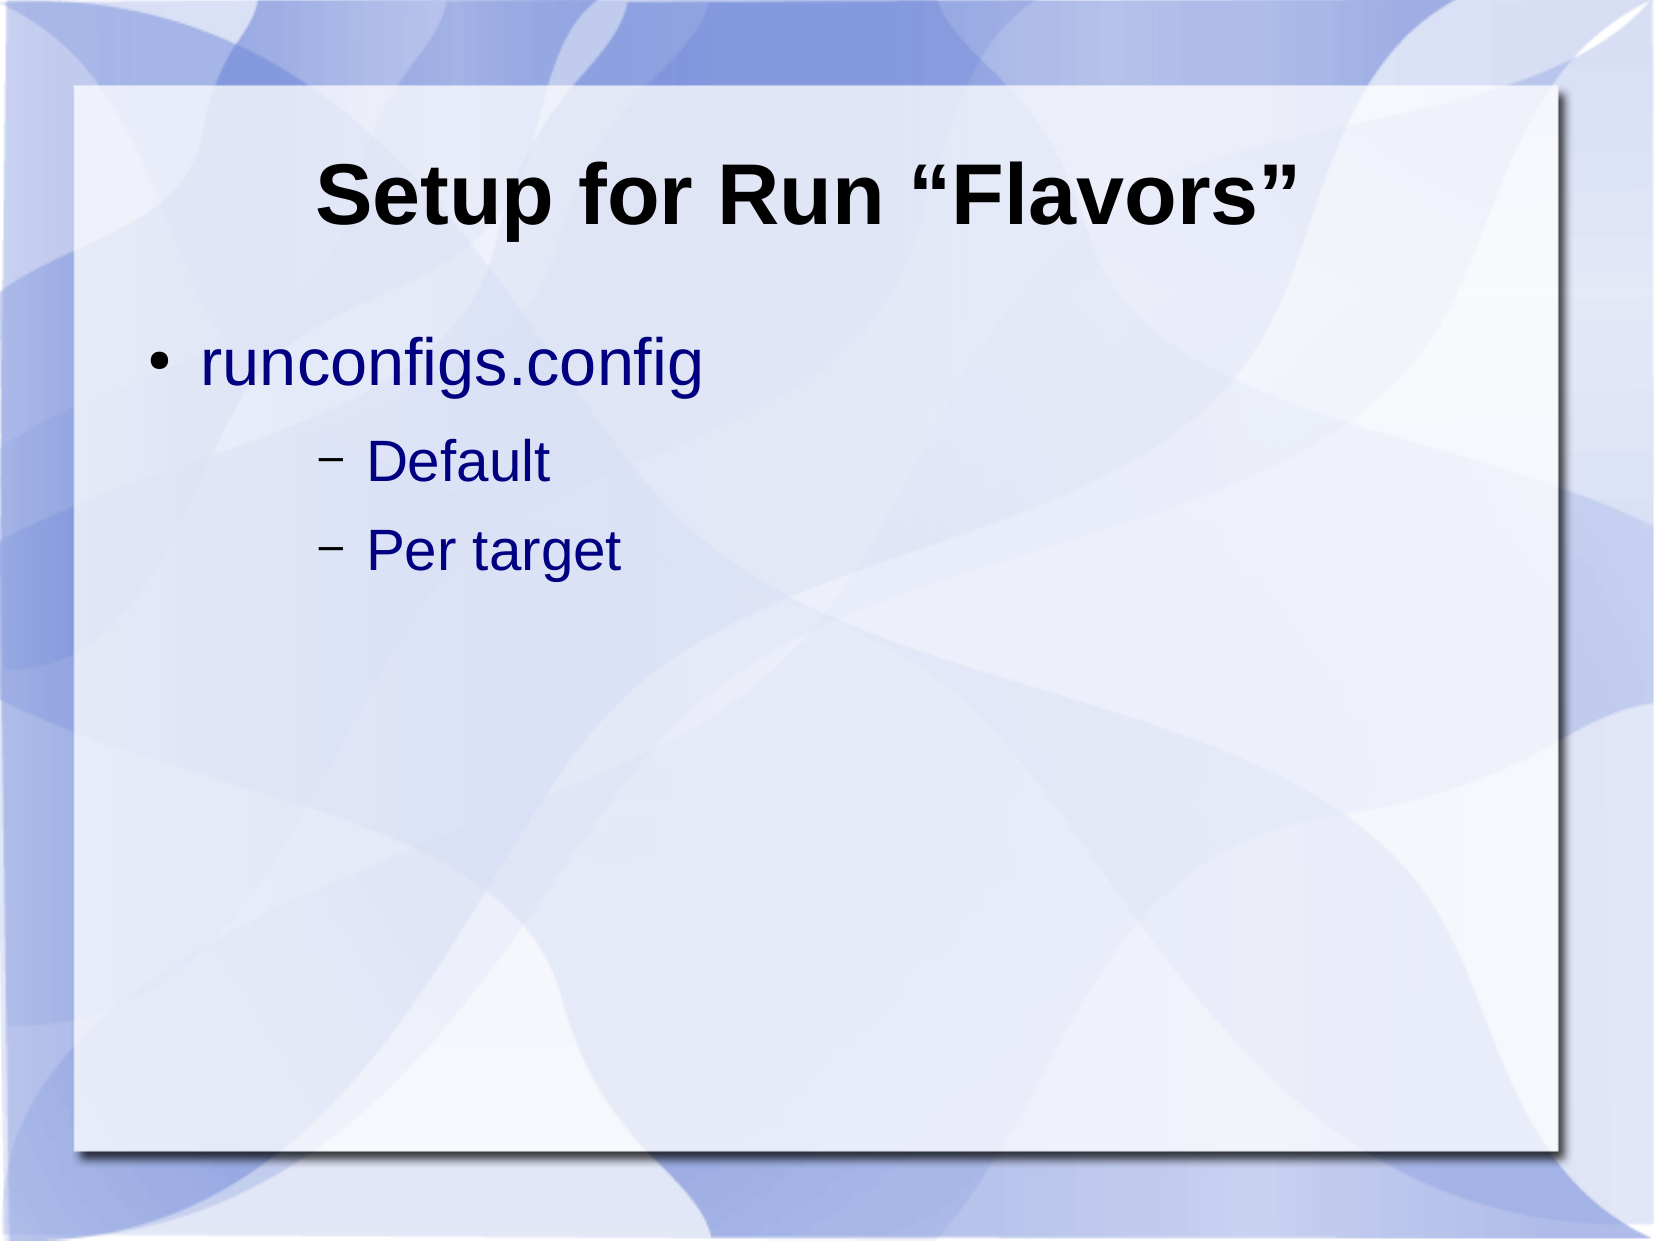

# Setup for Run “Flavors”
runconfigs.config
Default
Per target